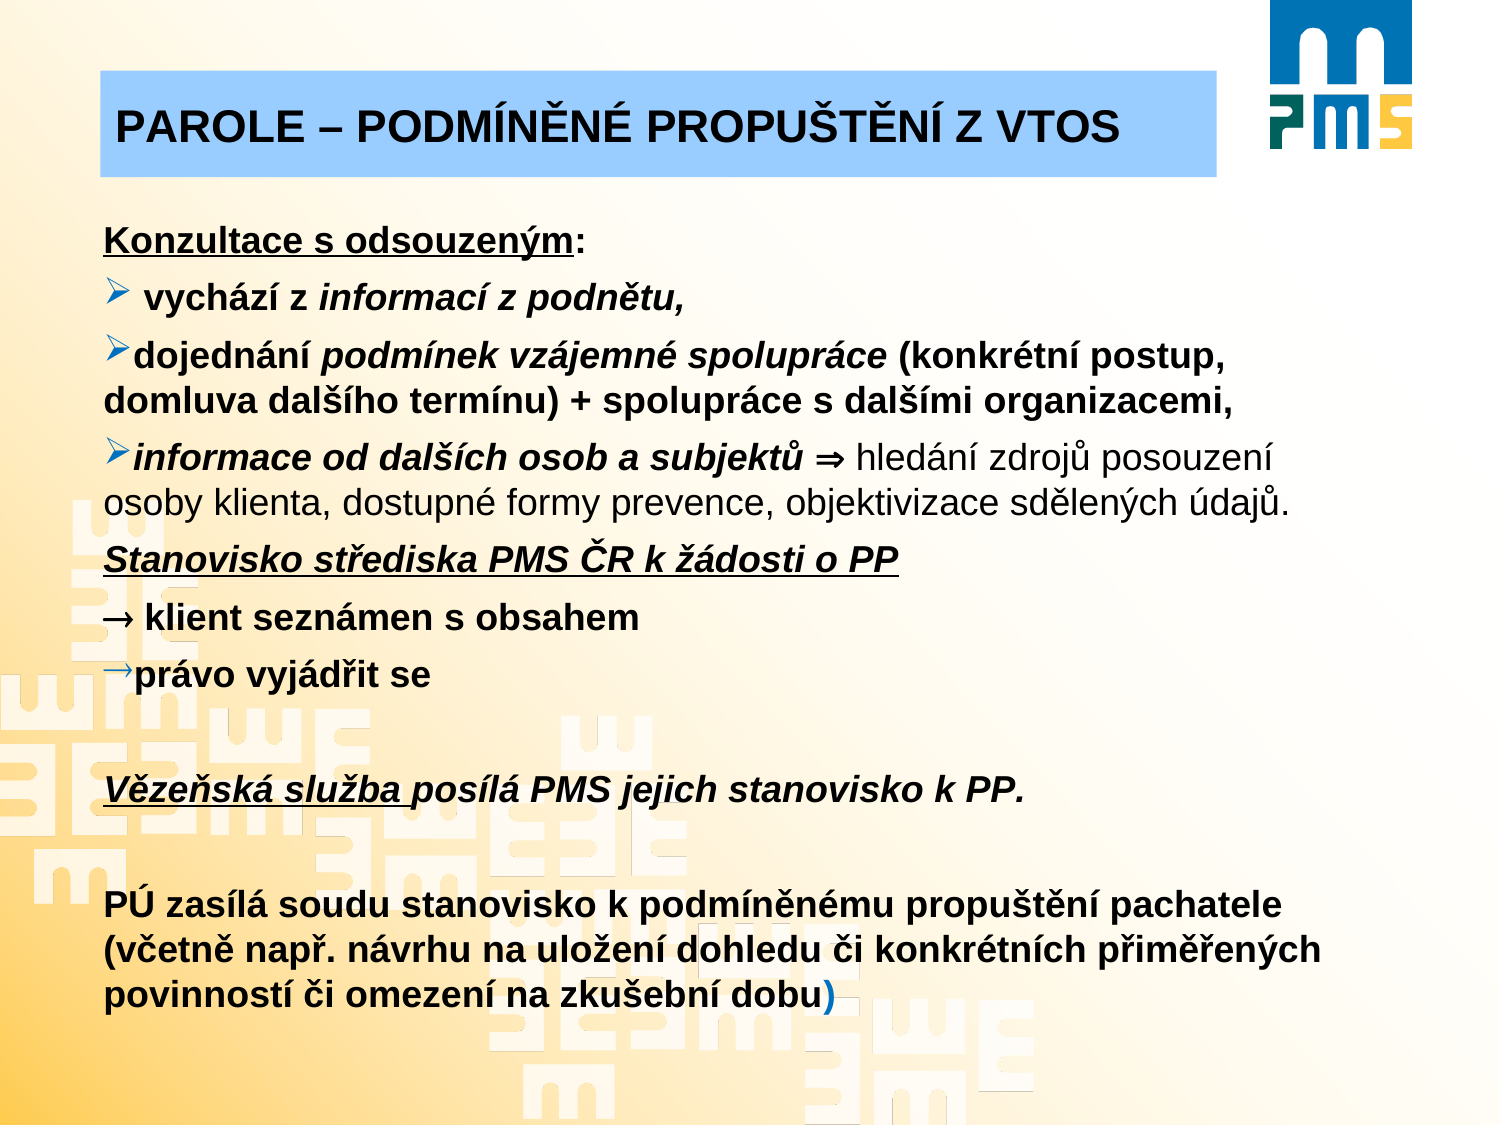

# PAROLE – PODMÍNĚNÉ PROPUŠTĚNÍ Z VTOS
Konzultace s odsouzeným:
 vychází z informací z podnětu,
dojednání podmínek vzájemné spolupráce (konkrétní postup, domluva dalšího termínu) + spolupráce s dalšími organizacemi,
informace od dalších osob a subjektů  hledání zdrojů posouzení osoby klienta, dostupné formy prevence, objektivizace sdělených údajů.
Stanovisko střediska PMS ČR k žádosti o PP
 klient seznámen s obsahem
právo vyjádřit se
Vězeňská služba posílá PMS jejich stanovisko k PP.
PÚ zasílá soudu stanovisko k podmíněnému propuštění pachatele (včetně např. návrhu na uložení dohledu či konkrétních přiměřených povinností či omezení na zkušební dobu)